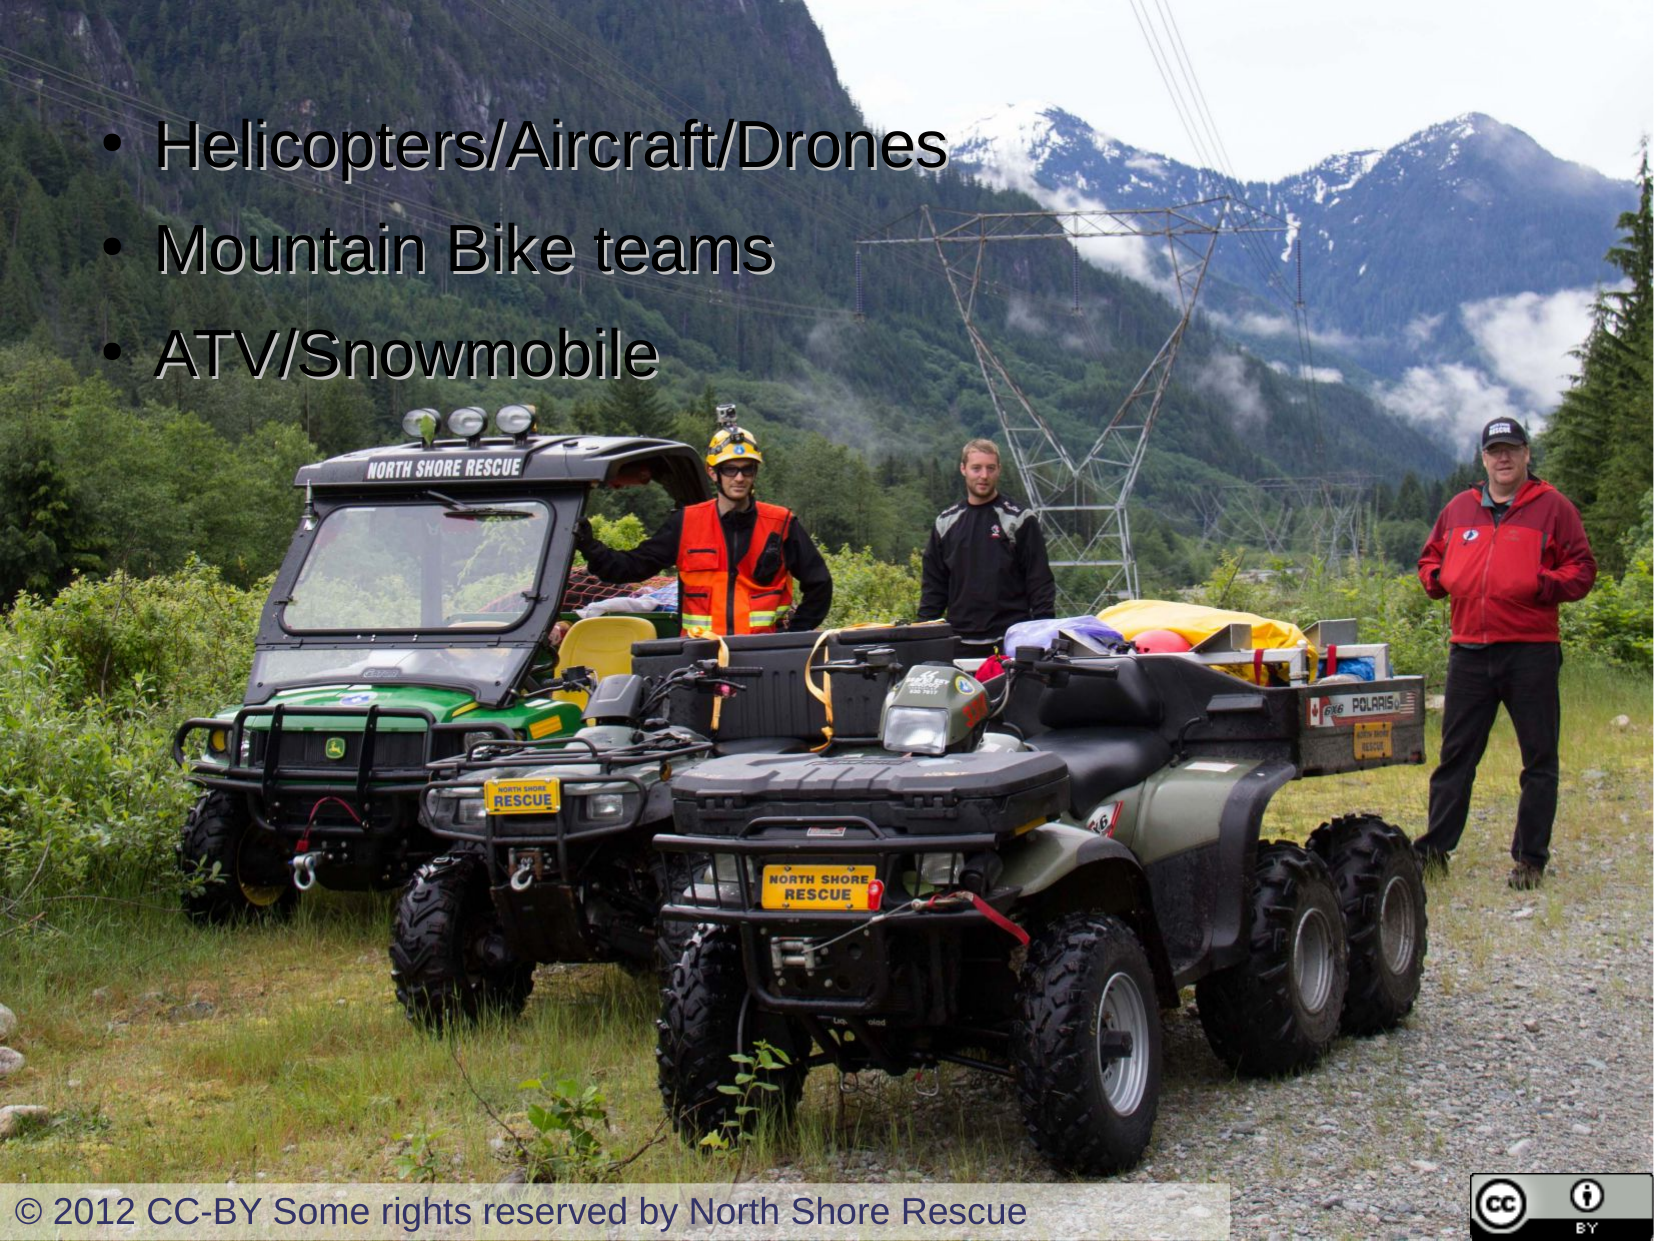

# Helicopters/Aircraft/Drones
Mountain Bike teams
ATV/Snowmobile
© 2012 CC-BY Some rights reserved by North Shore Rescue